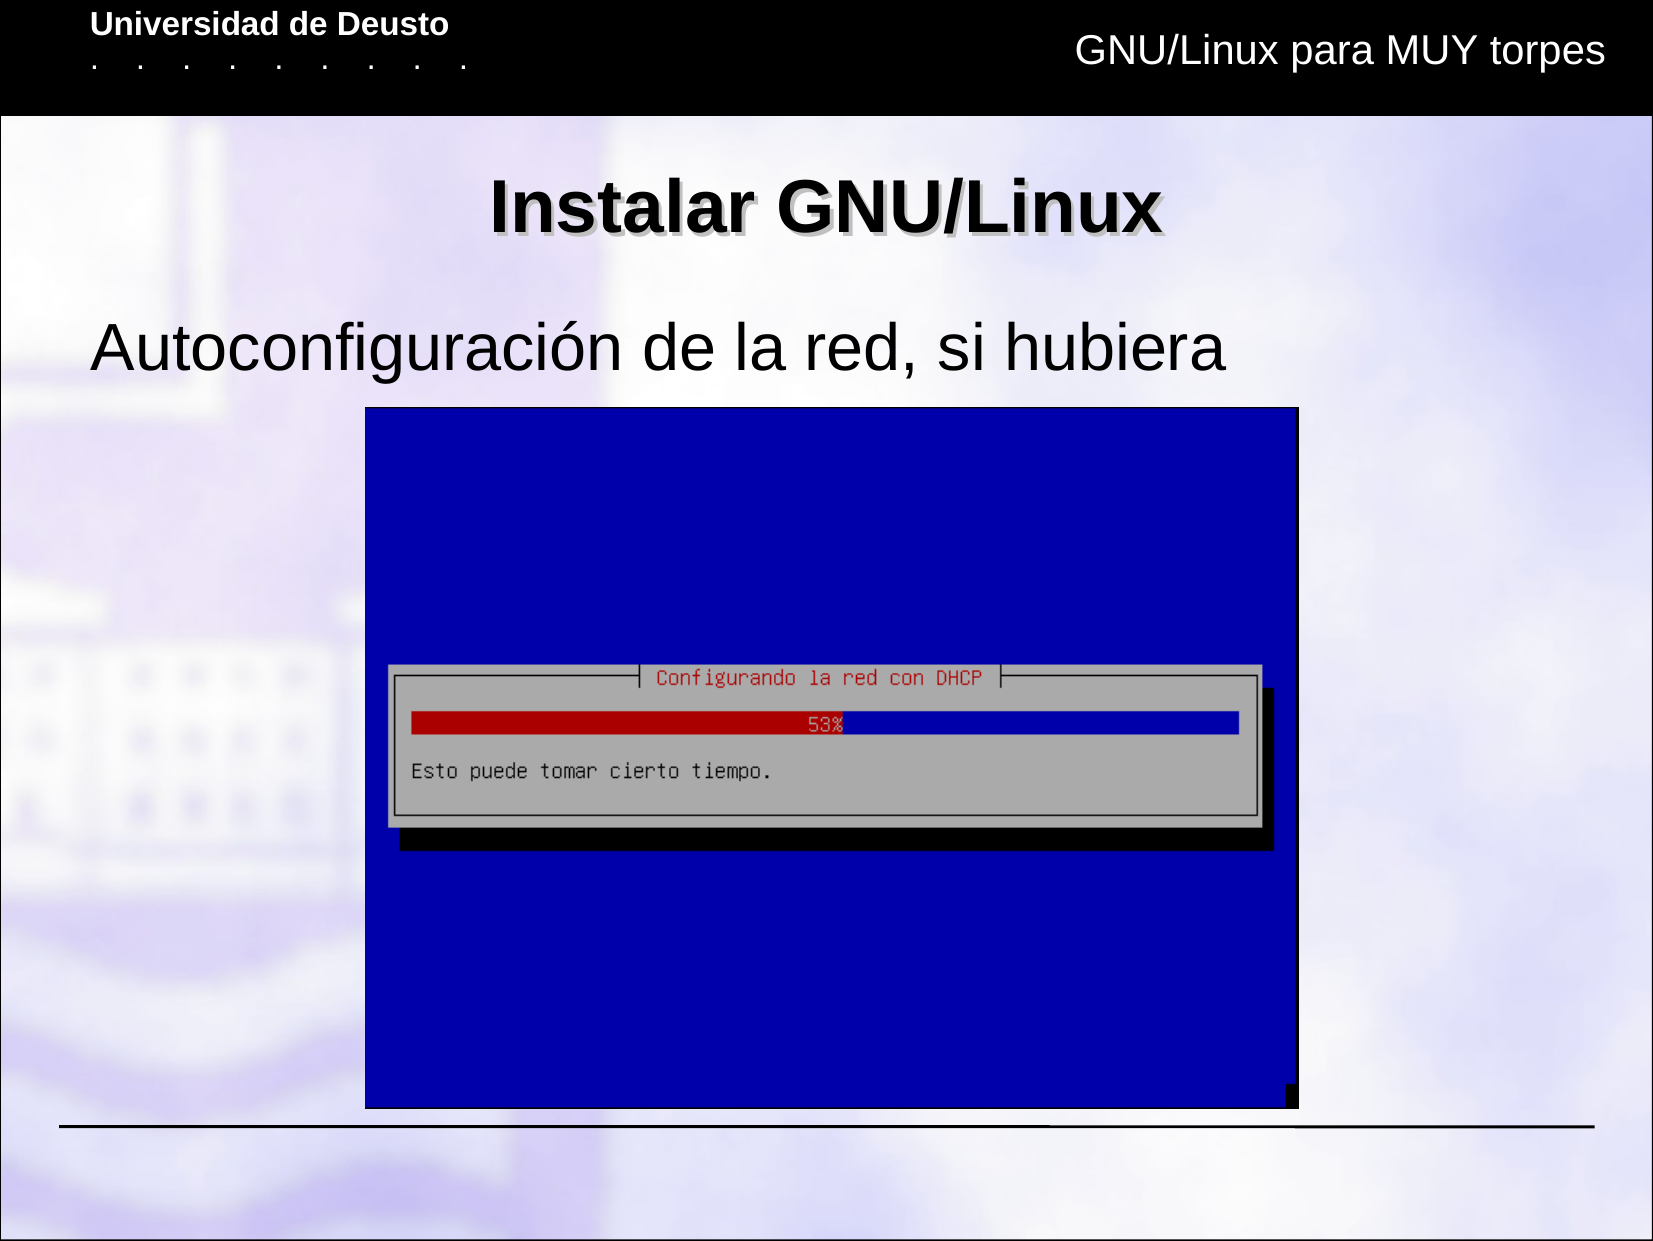

# Instalar GNU/Linux
Autoconfiguración de la red, si hubiera